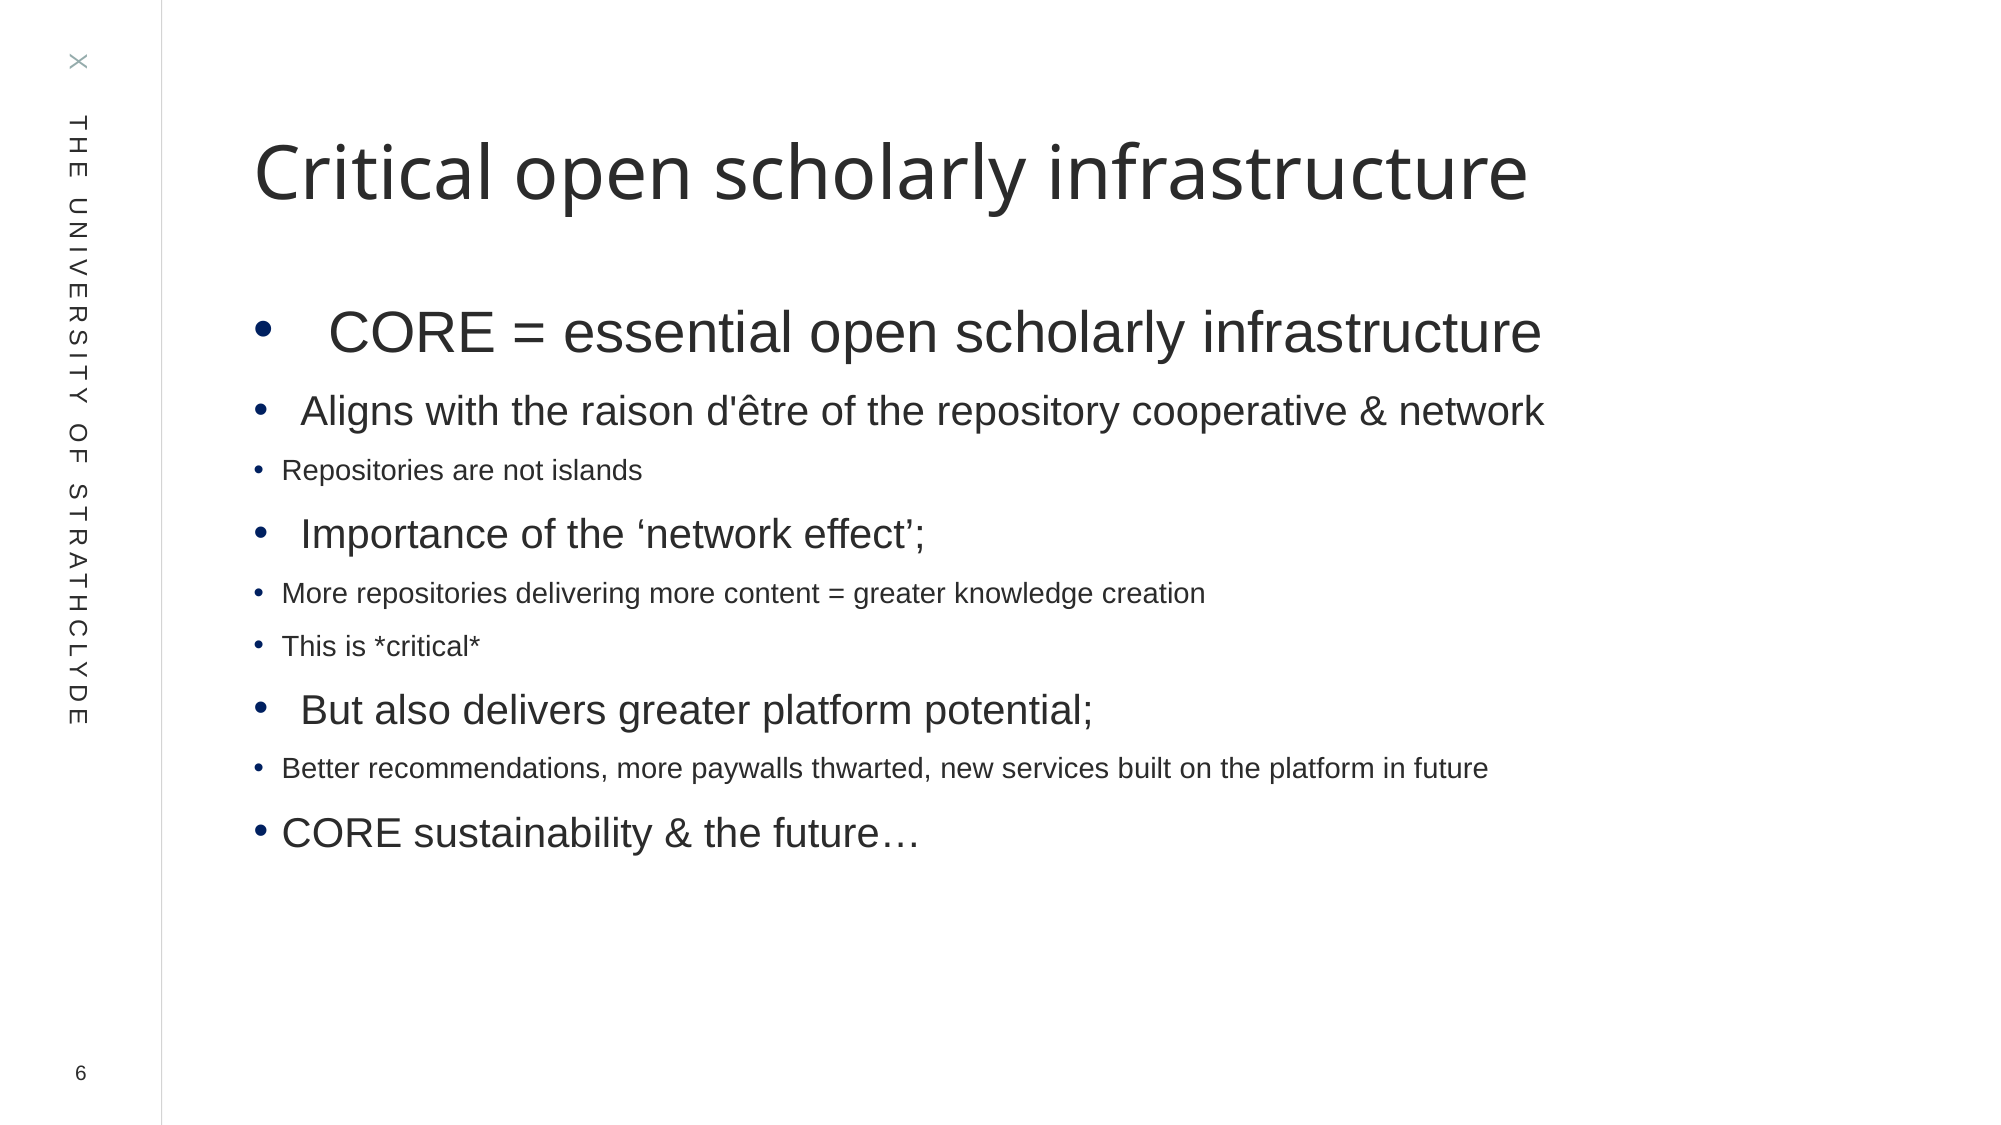

# Critical open scholarly infrastructure
CORE = essential open scholarly infrastructure
Aligns with the raison d'être of the repository cooperative & network
Repositories are not islands
Importance of the ‘network effect’;
More repositories delivering more content = greater knowledge creation
This is *critical*
But also delivers greater platform potential;
Better recommendations, more paywalls thwarted, new services built on the platform in future
CORE sustainability & the future…